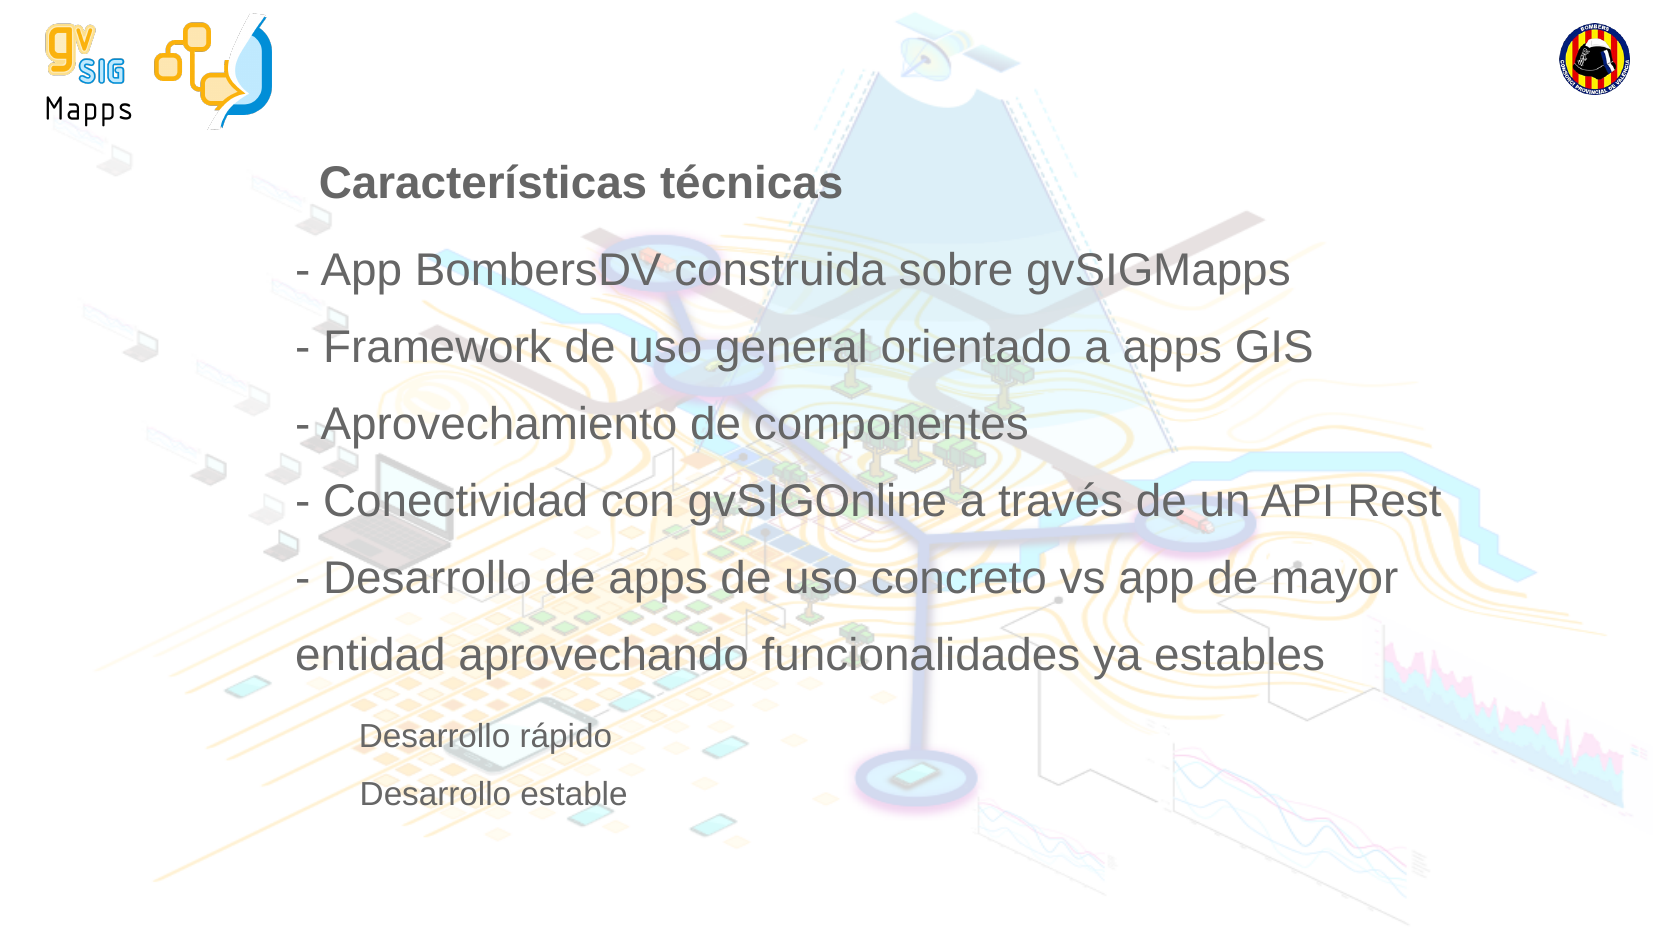

Características técnicas
# - App BombersDV construida sobre gvSIGMapps - Framework de uso general orientado a apps GIS - Aprovechamiento de componentes - Conectividad con gvSIGOnline a través de un API Rest - Desarrollo de apps de uso concreto vs app de mayor entidad aprovechando funcionalidades ya estables Desarrollo rápido Desarrollo estable